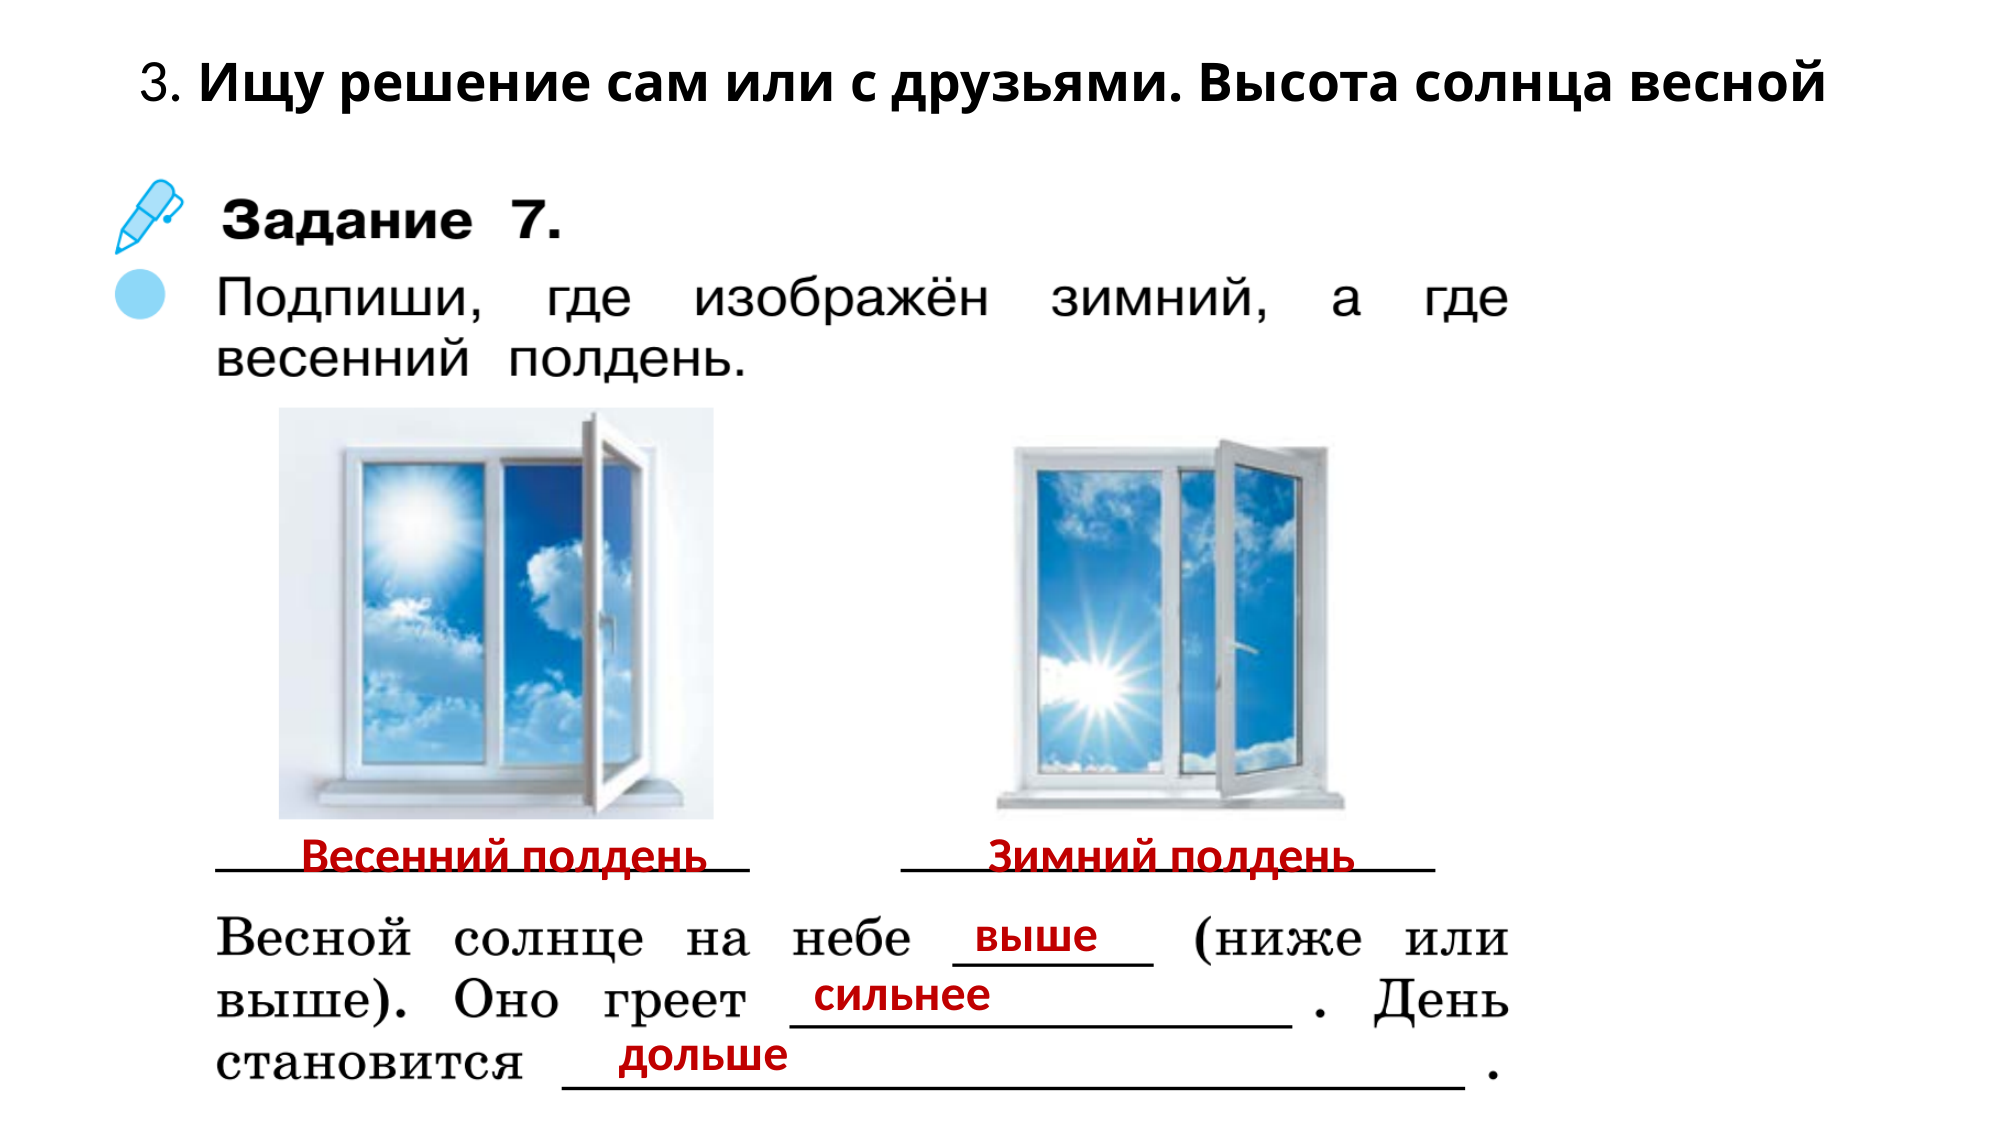

# 3. Ищу решение сам или с друзьями. Высота солнца весной
Весенний полдень
Зимний полдень
выше
сильнее
дольше